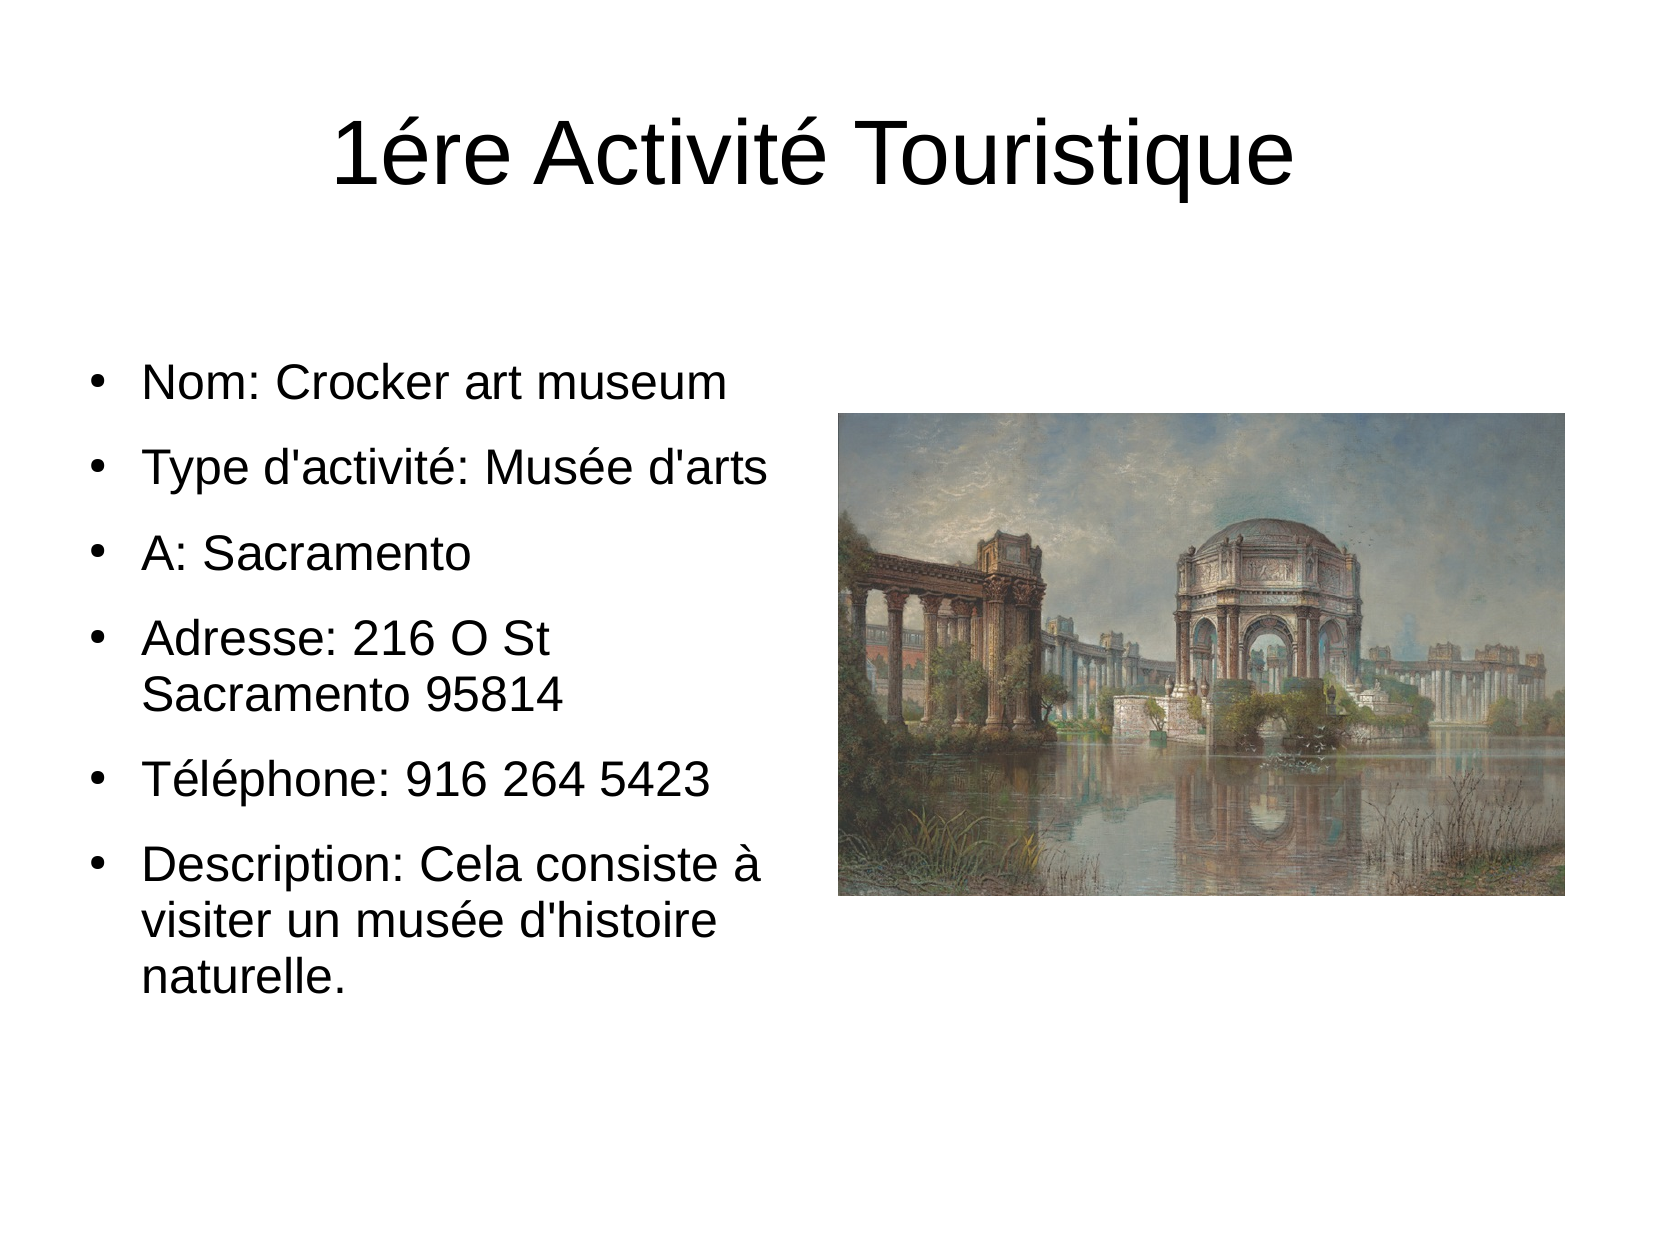

# 1ére Activité Touristique
Nom: Crocker art museum
Type d'activité: Musée d'arts
A: Sacramento
Adresse: 216 O St Sacramento 95814
Téléphone: 916 264 5423
Description: Cela consiste à visiter un musée d'histoire naturelle.